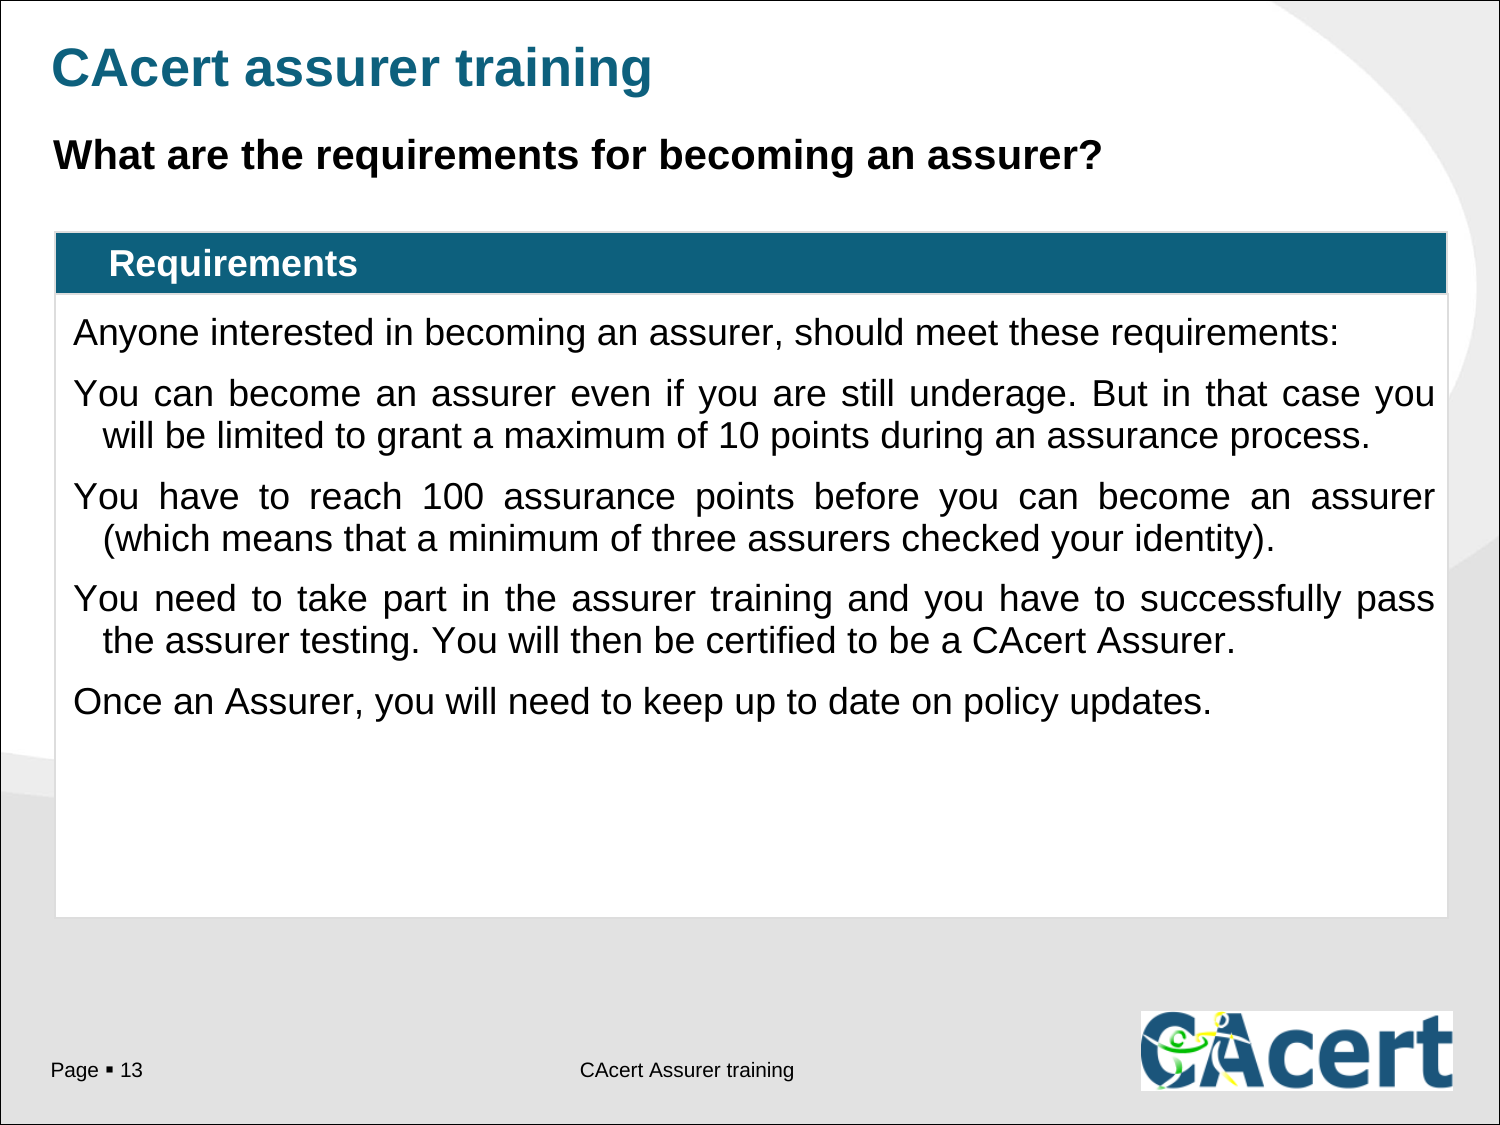

# CAcert assurer training
What are the requirements for becoming an assurer?
Requirements
Anyone interested in becoming an assurer, should meet these requirements:
You can become an assurer even if you are still underage. But in that case you will be limited to grant a maximum of 10 points during an assurance process.
You have to reach 100 assurance points before you can become an assurer (which means that a minimum of three assurers checked your identity).
You need to take part in the assurer training and you have to successfully pass the assurer testing. You will then be certified to be a CAcert Assurer.
Once an Assurer, you will need to keep up to date on policy updates.
CAcert Assurer training